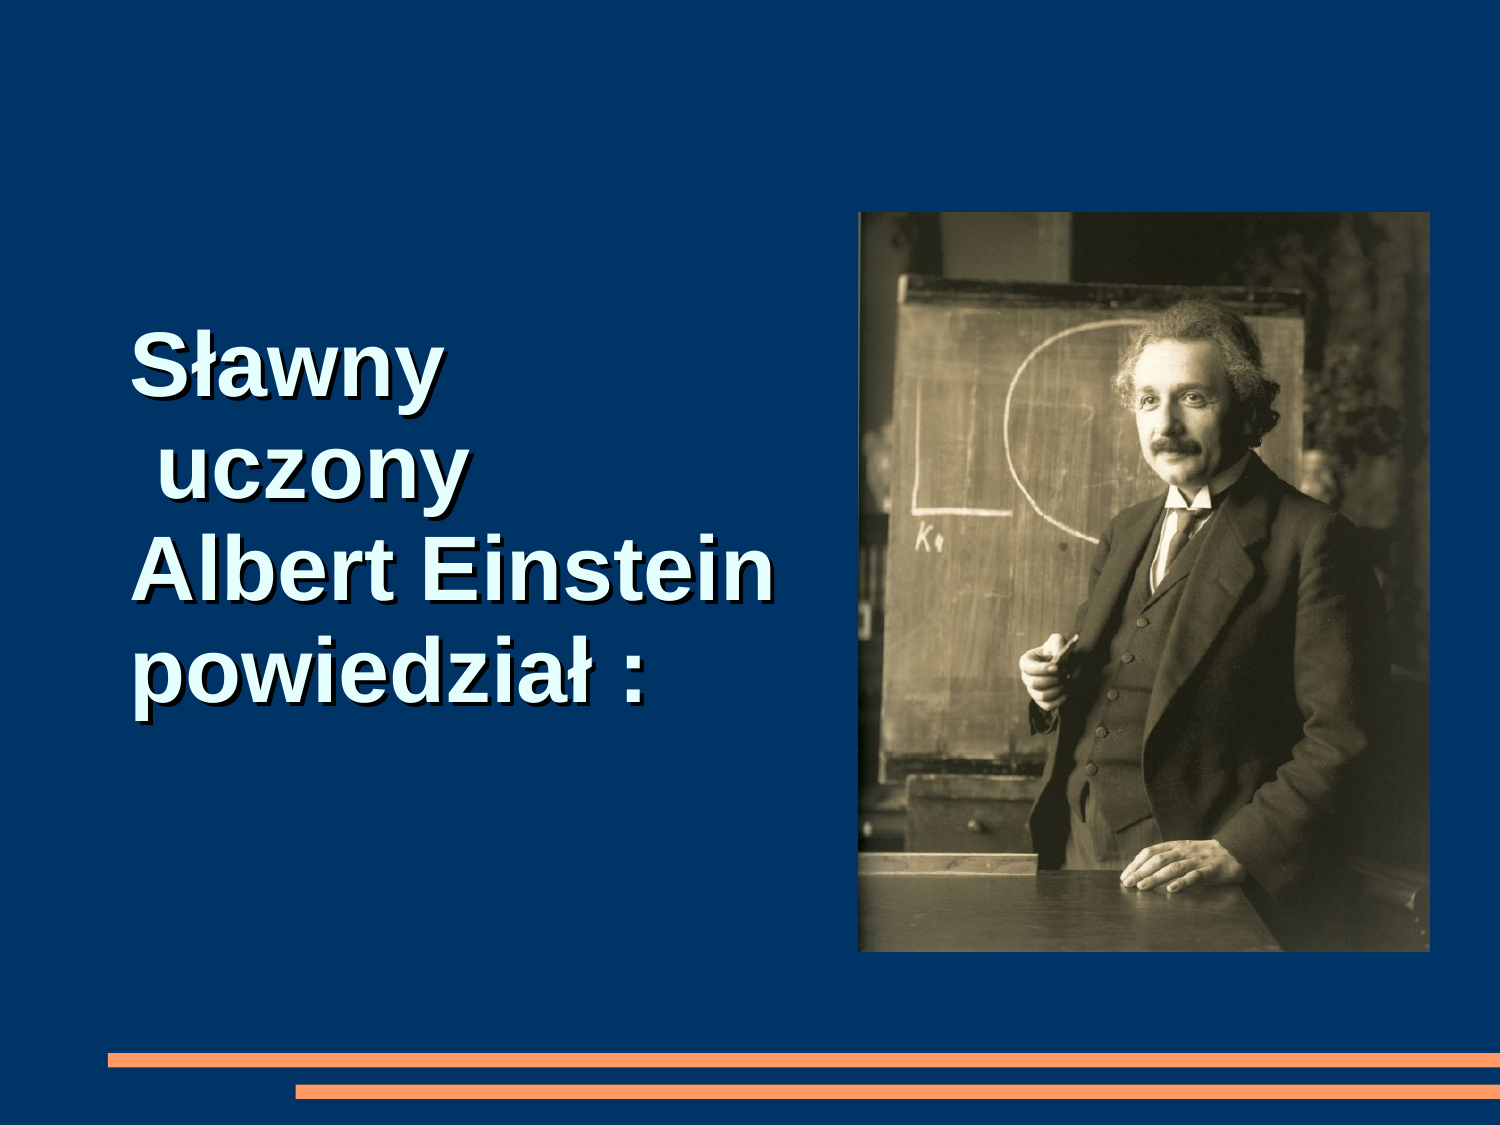

# Sławny uczony Albert Einstein powiedział :